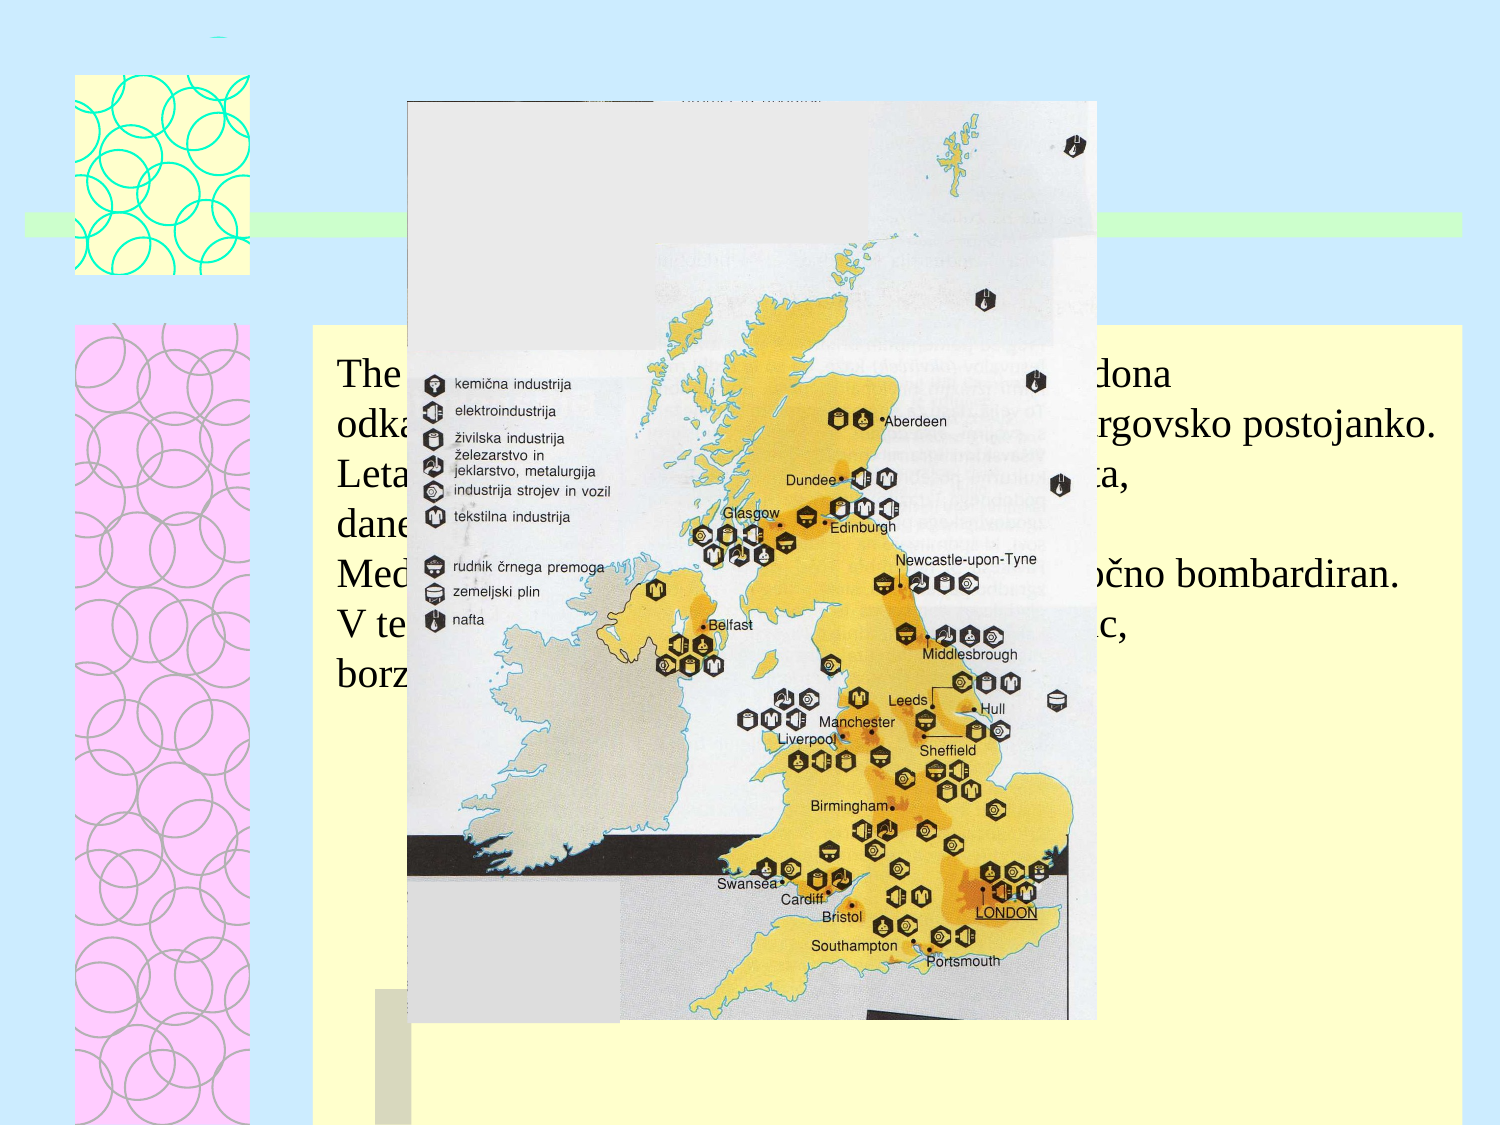

GOSPODARSTVO
The City of London je finančno središče Londona
odkar so Rimljani pred 2000 leti tu postavili trgovsko postojanko.
Leta je bilo to največje bivalno področje mesta,
danes pa je le malo ljudi živi tu.
Med II. Svetovno vojno je bil ta del mesta močno bombardiran.
V tem delu mesta so sedeži bank, zavarovalnic,
borznih posrednikov in odvetniških pisarn.